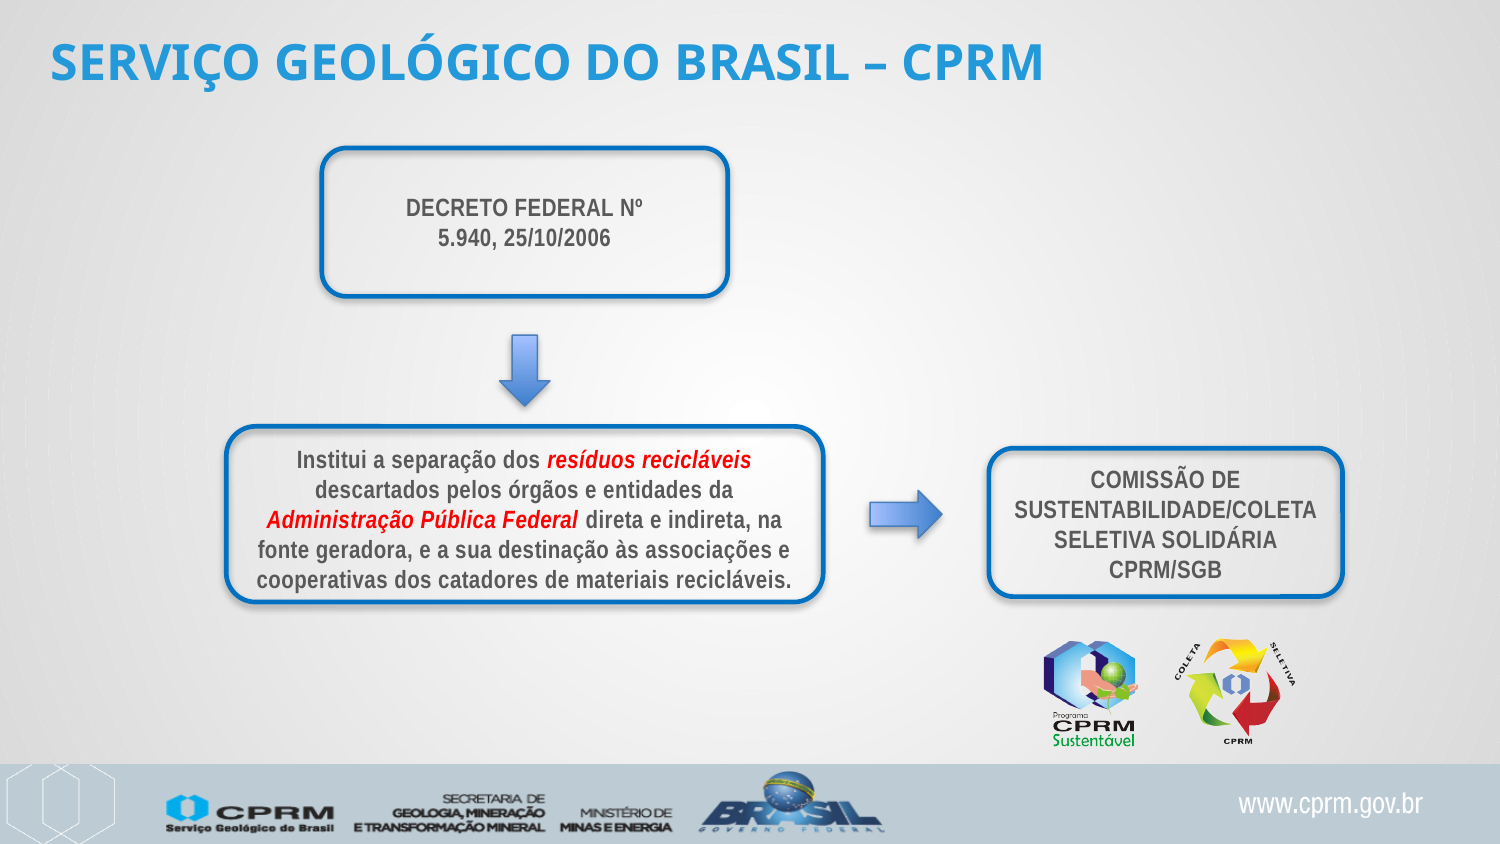

SERVIÇO GEOLÓGICO DO BRASIL – CPRM
DECRETO FEDERAL Nº 5.940, 25/10/2006
Institui a separação dos resíduos recicláveis descartados pelos órgãos e entidades da Administração Pública Federal direta e indireta, na fonte geradora, e a sua destinação às associações e cooperativas dos catadores de materiais recicláveis.
COMISSÃO DE SUSTENTABILIDADE/COLETA SELETIVA SOLIDÁRIA CPRM/SGB